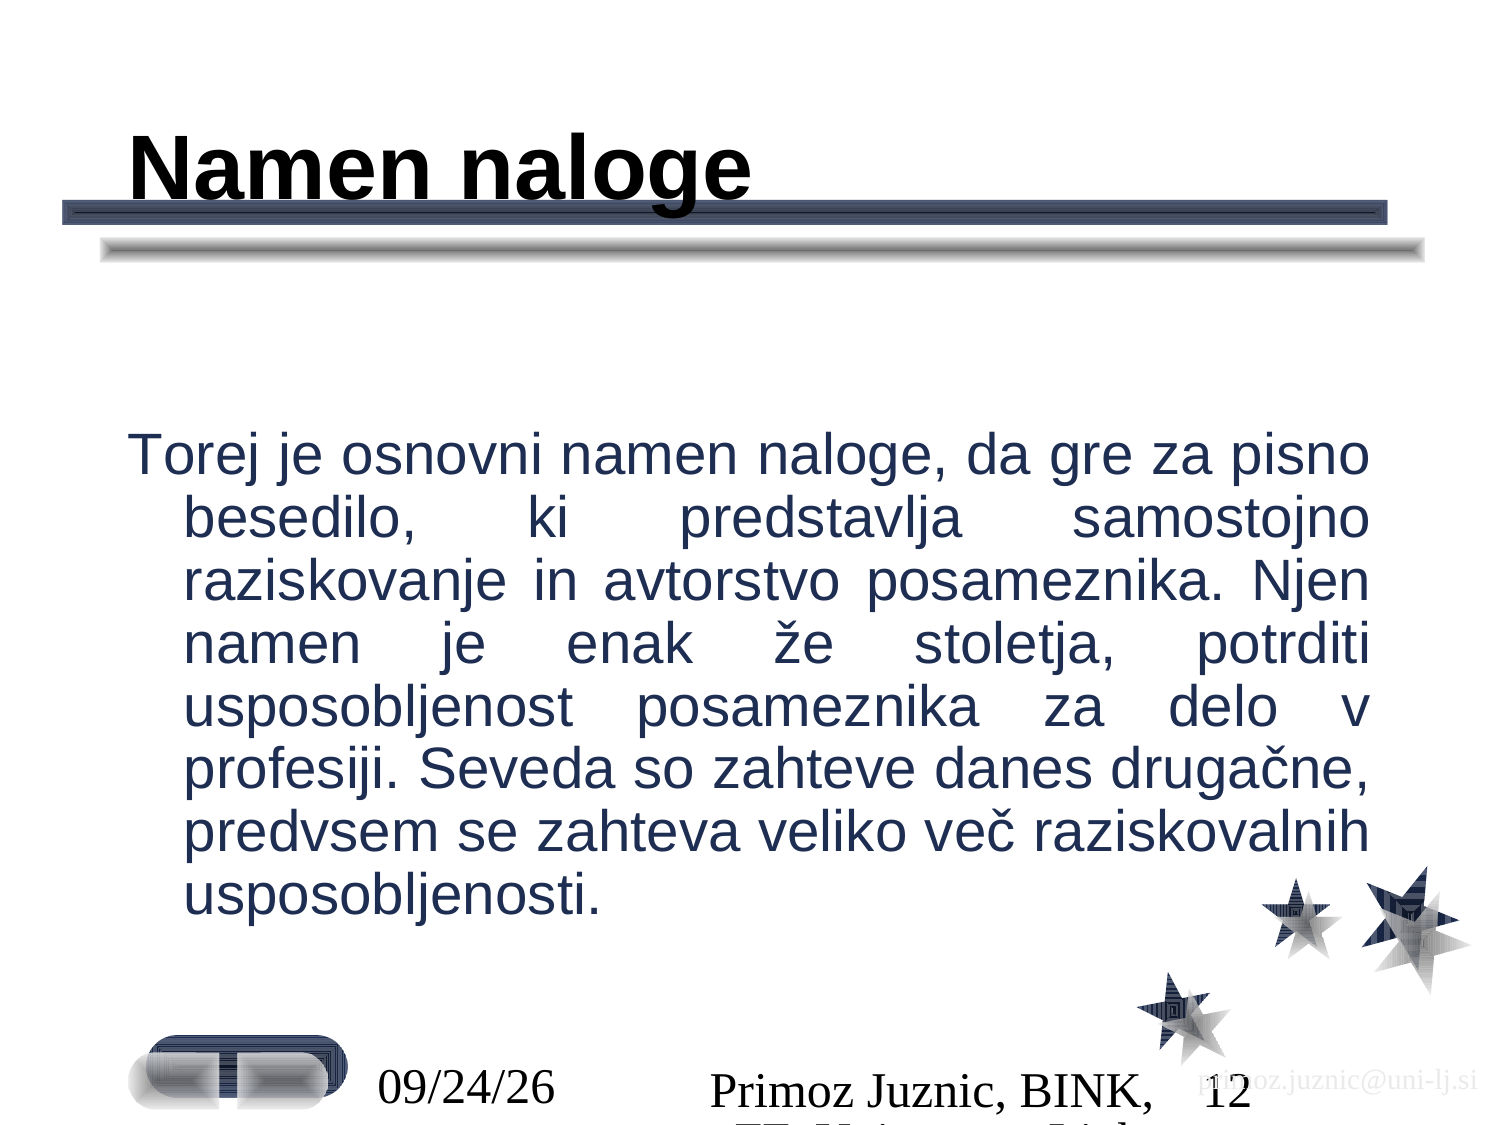

# Namen naloge
Torej je osnovni namen naloge, da gre za pisno besedilo, ki predstavlja samostojno raziskovanje in avtorstvo posameznika. Njen namen je enak že stoletja, potrditi usposobljenost posameznika za delo v profesiji. Seveda so zahteve danes drugačne, predvsem se zahteva veliko več raziskovalnih usposobljenosti.
Primoz Juznic, BINK, FF, Univerza v Ljubljani
12